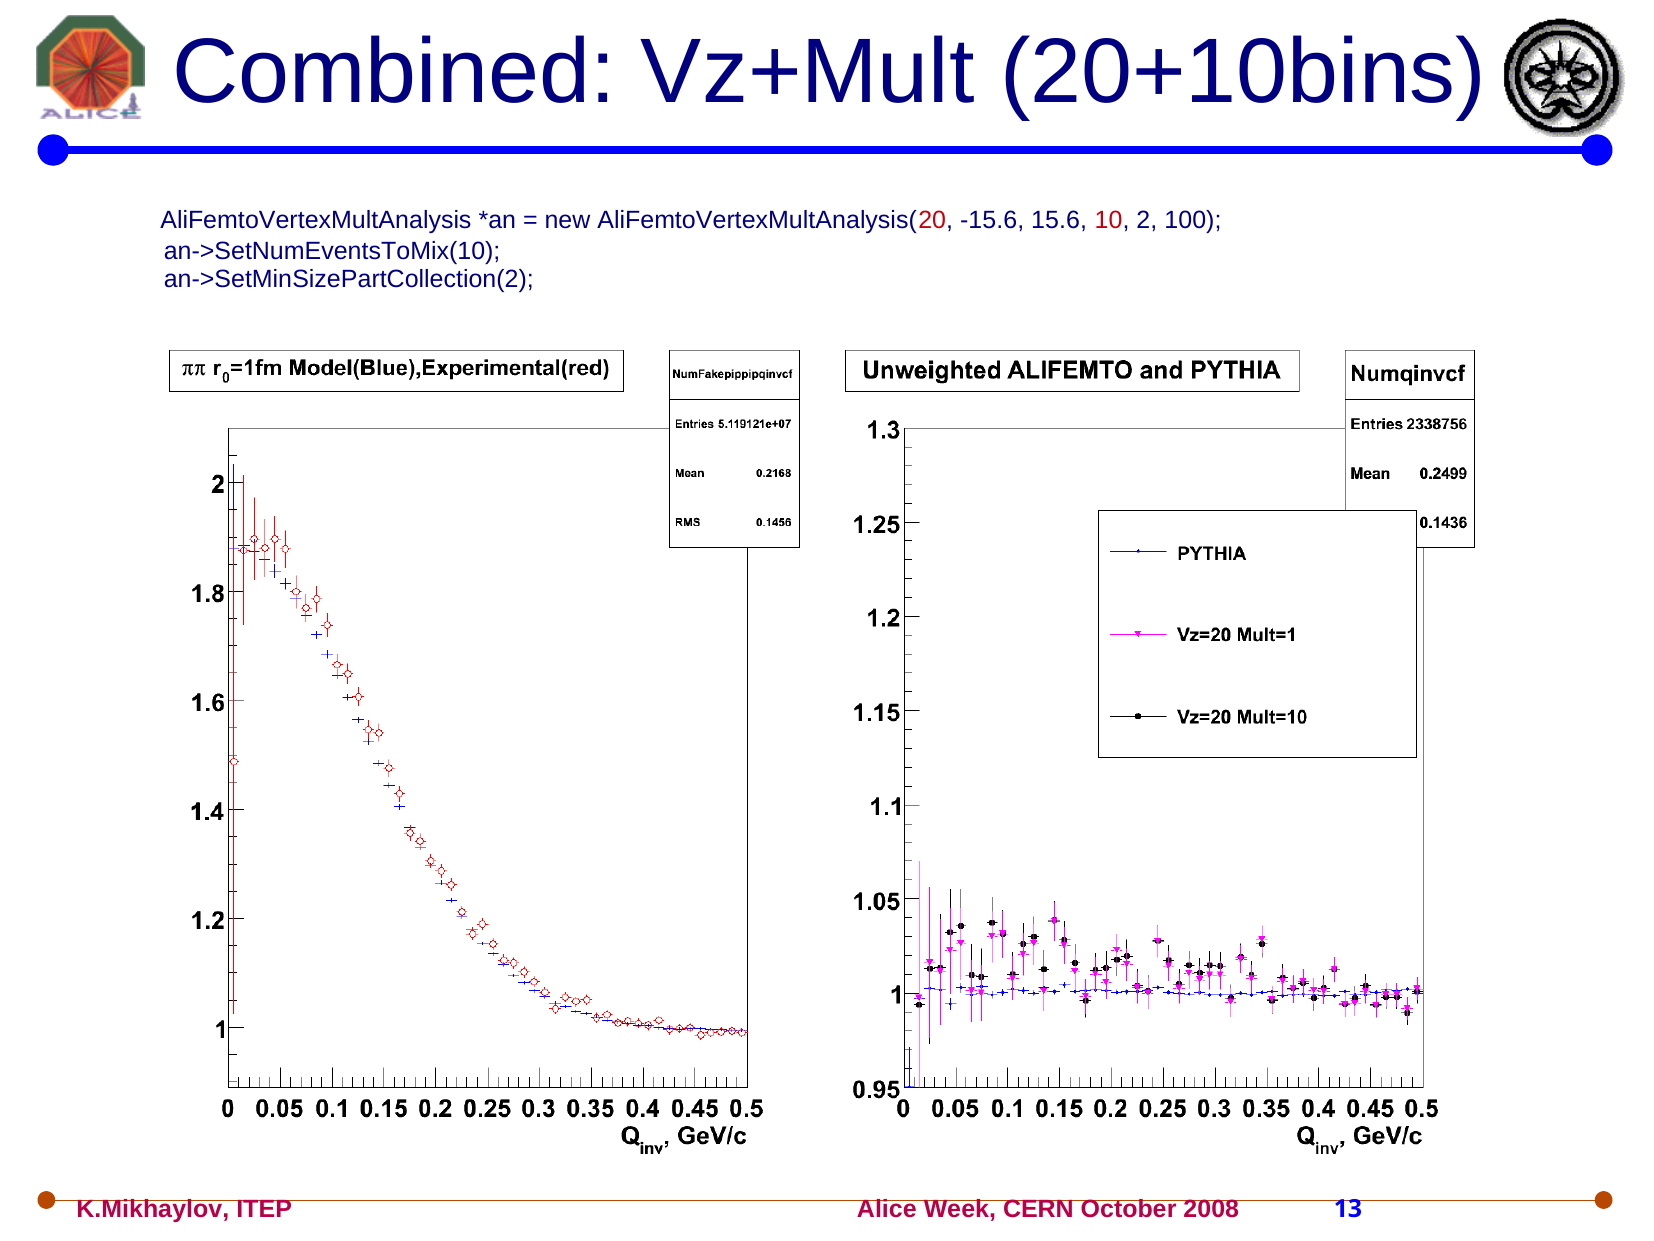

# Combined: Vz+Mult (20+10bins)
 AliFemtoVertexMultAnalysis *an = new AliFemtoVertexMultAnalysis(20, -15.6, 15.6, 10, 2, 100);
 an->SetNumEventsToMix(10);
 an->SetMinSizePartCollection(2);
K.Mikhaylov, ITEP Alice Week, CERN October 2008